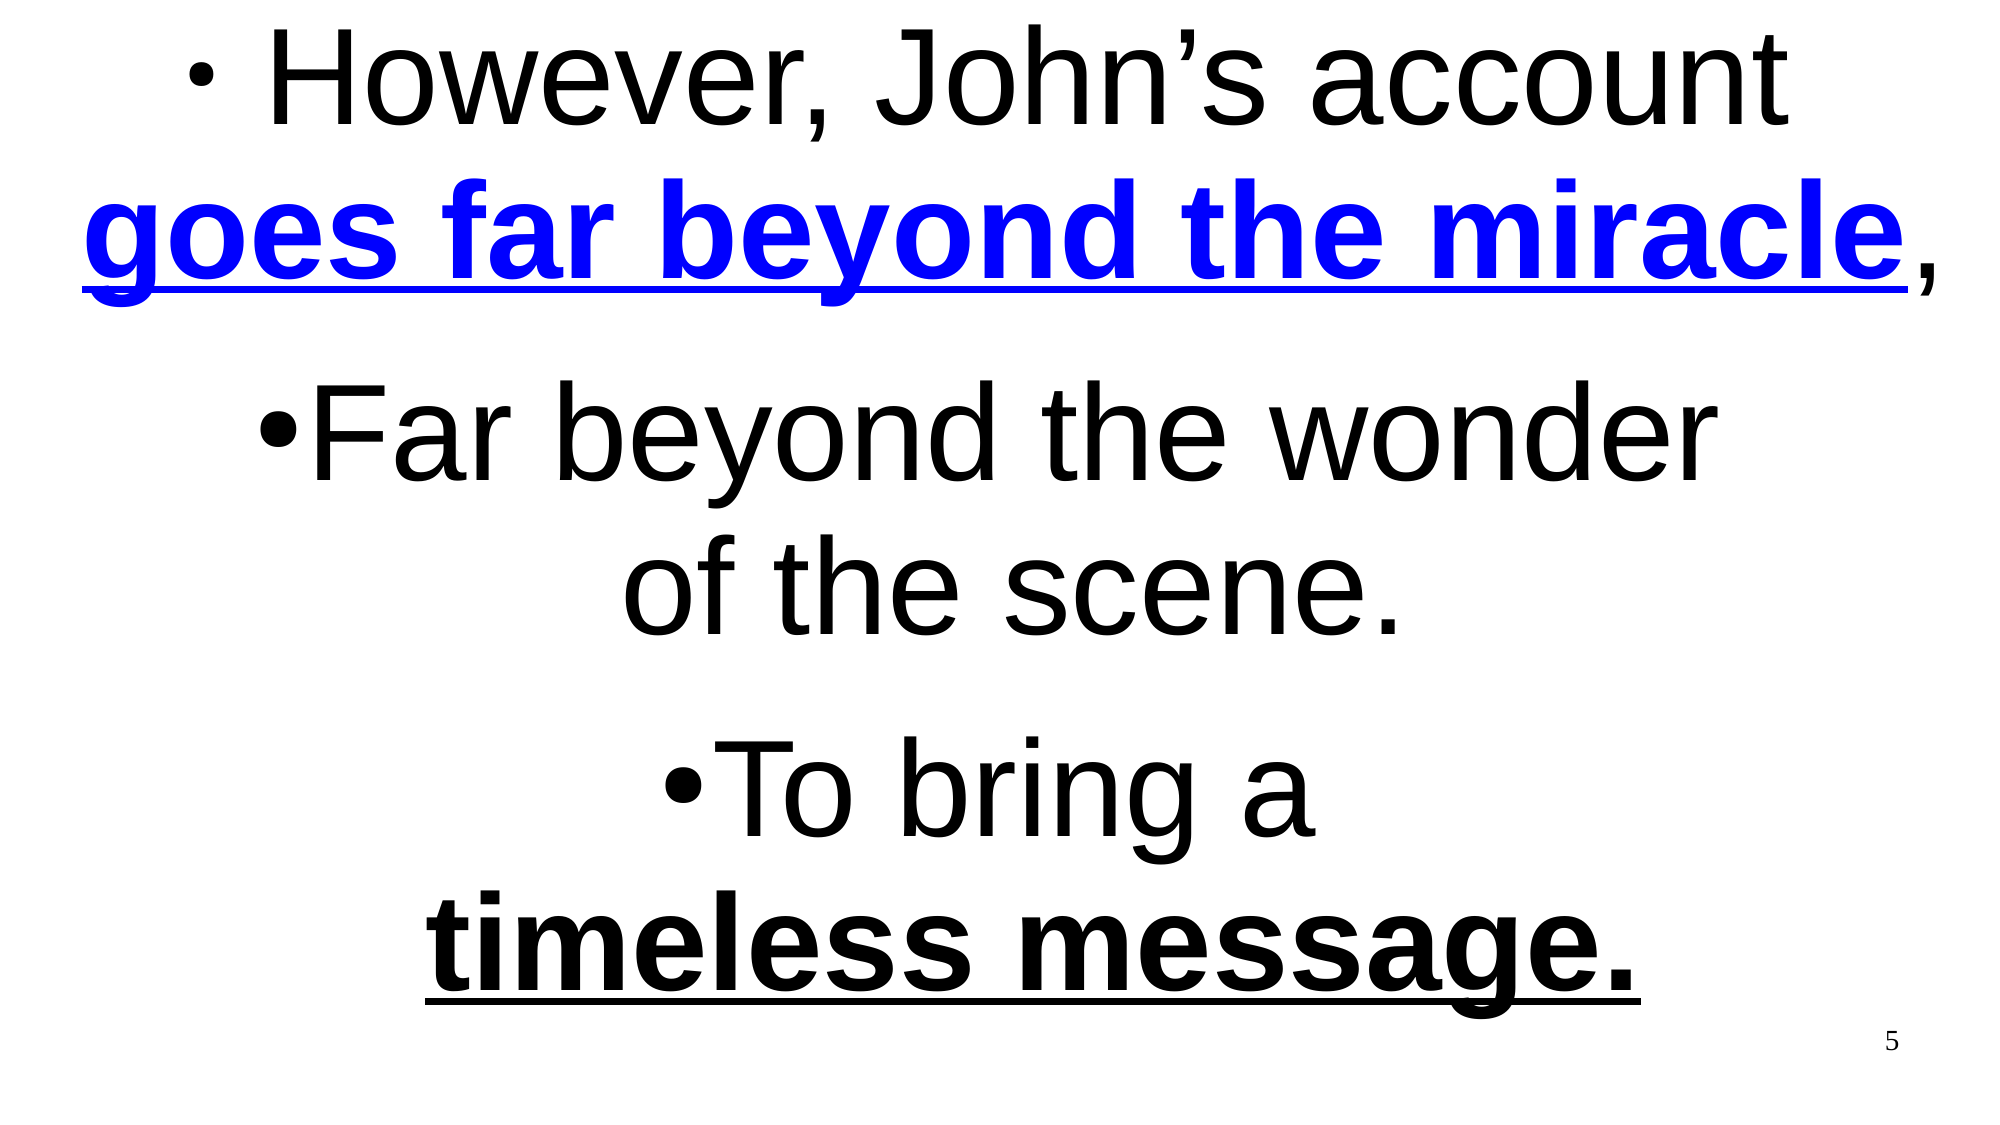

# However, John’s account goes far beyond the miracle,
Far beyond the wonder
of the scene.
To bring a
timeless message.
5